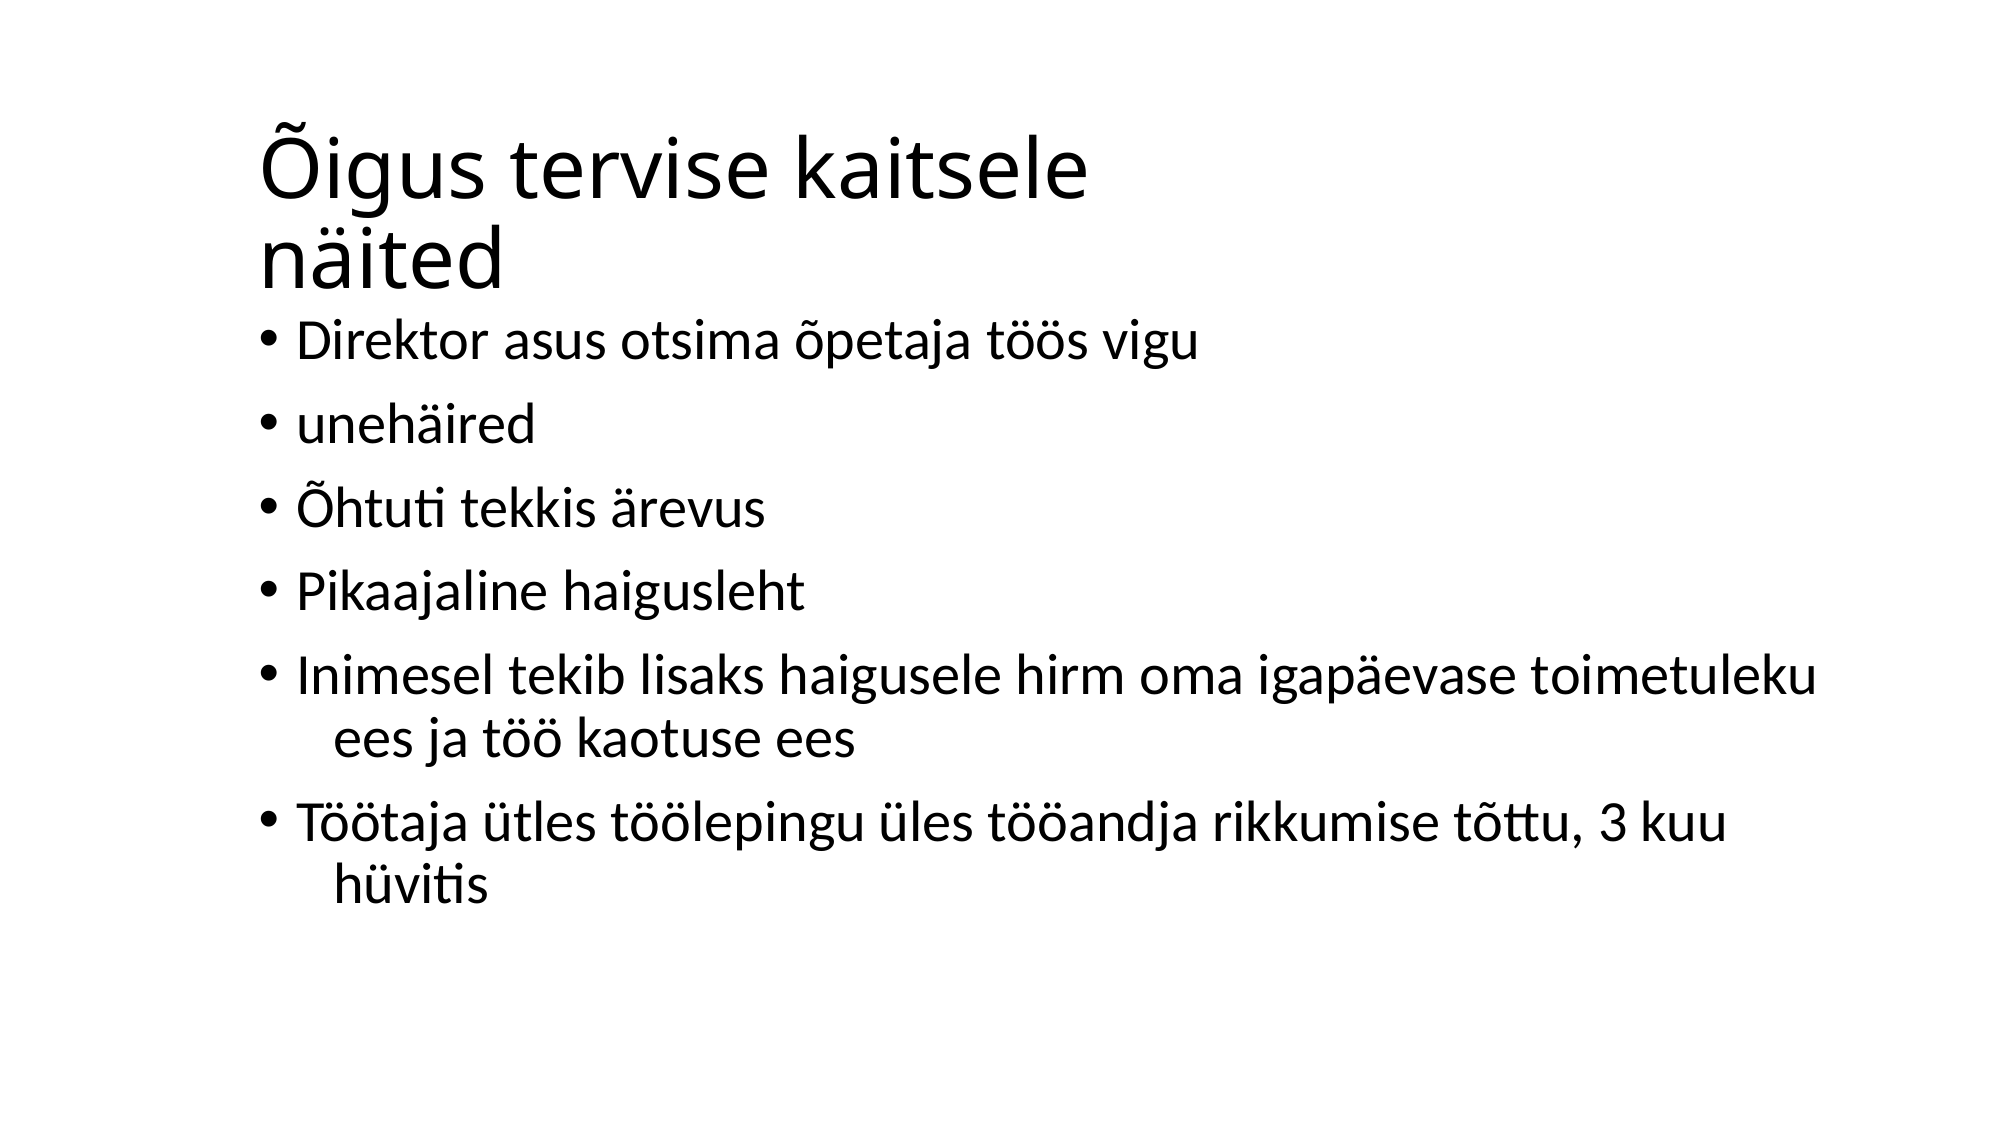

# Õigus tervise kaitsele näited
Direktor asus otsima õpetaja töös vigu
unehäired
Õhtuti tekkis ärevus
Pikaajaline haigusleht
Inimesel tekib lisaks haigusele hirm oma igapäevase toimetuleku ees ja töö kaotuse ees
Töötaja ütles töölepingu üles tööandja rikkumise tõttu, 3 kuu hüvitis